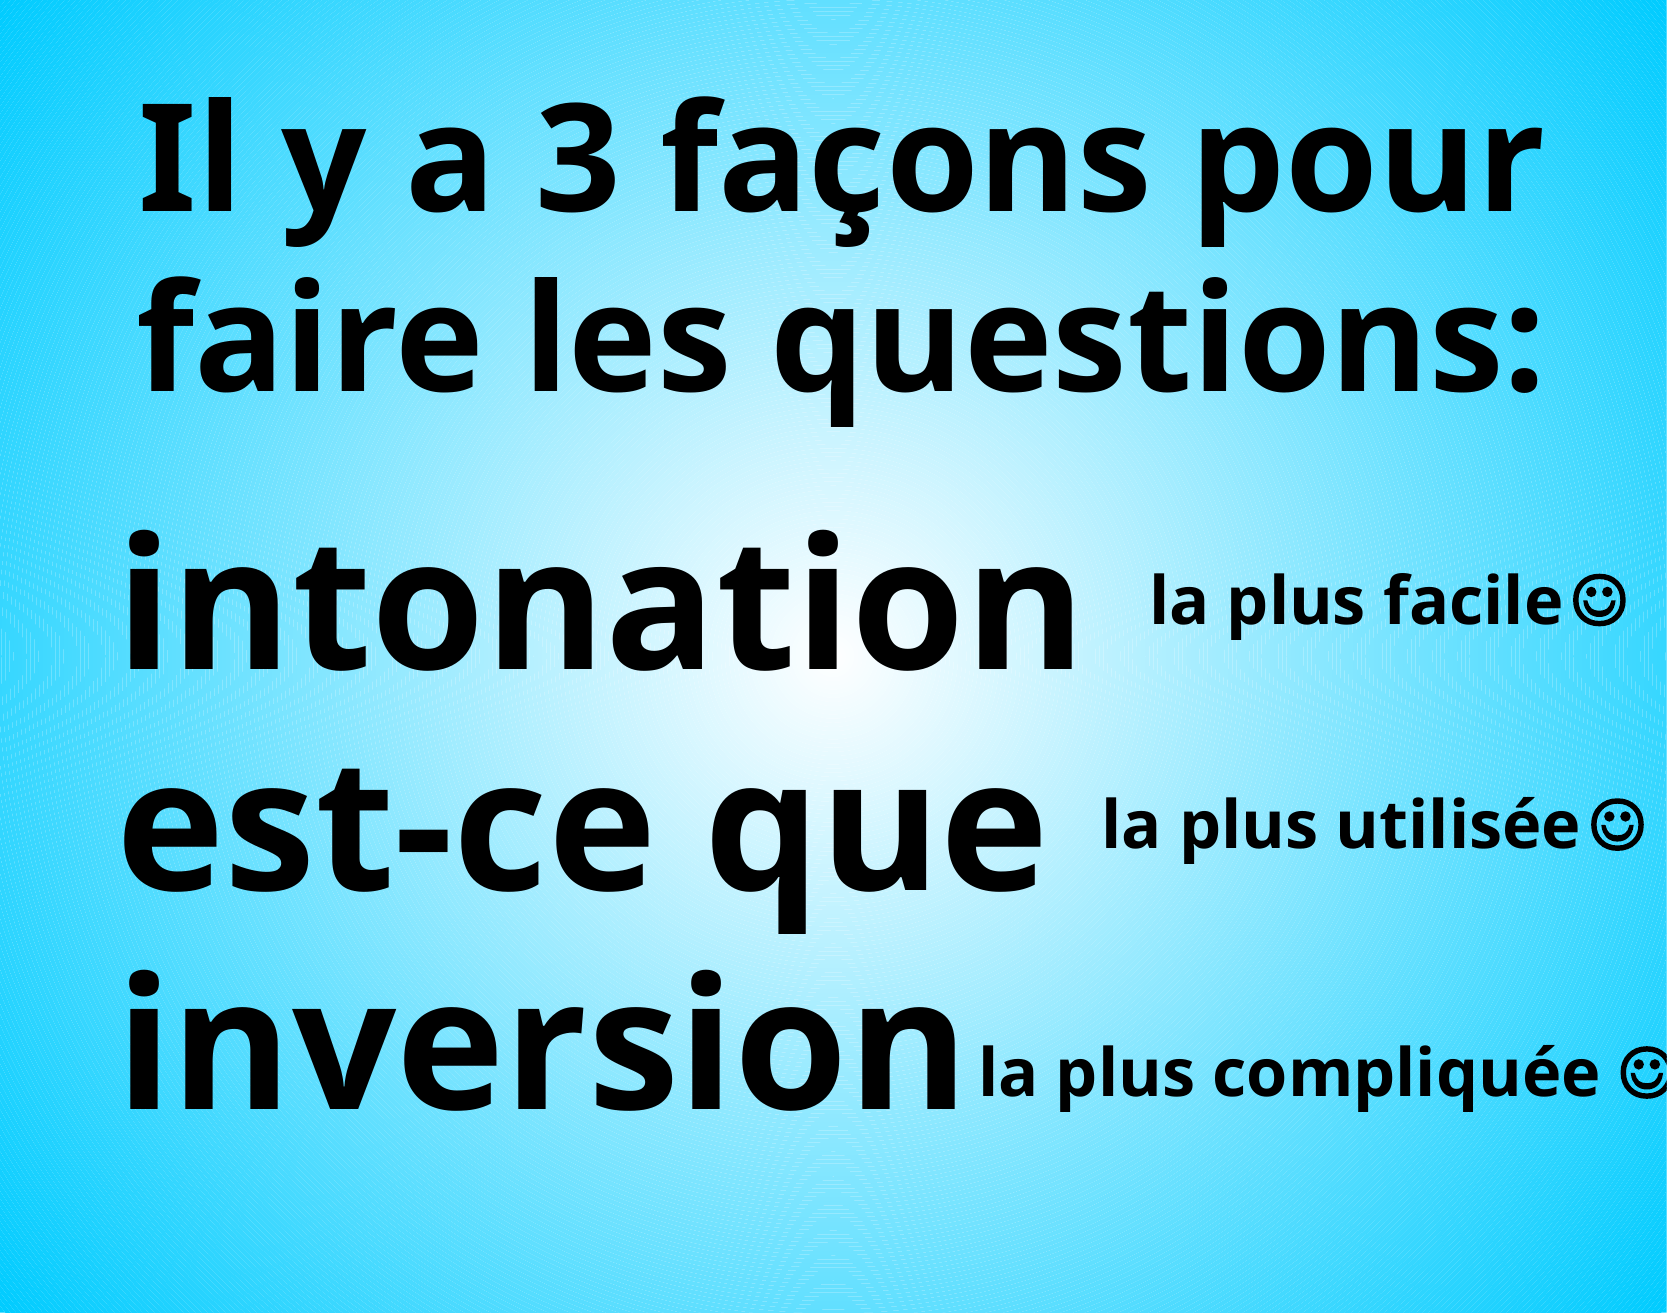

Il y a 3 façons pour faire les questions:
intonation
est-ce que
inversion
la plus facile 
la plus utilisée 
la plus compliquée 